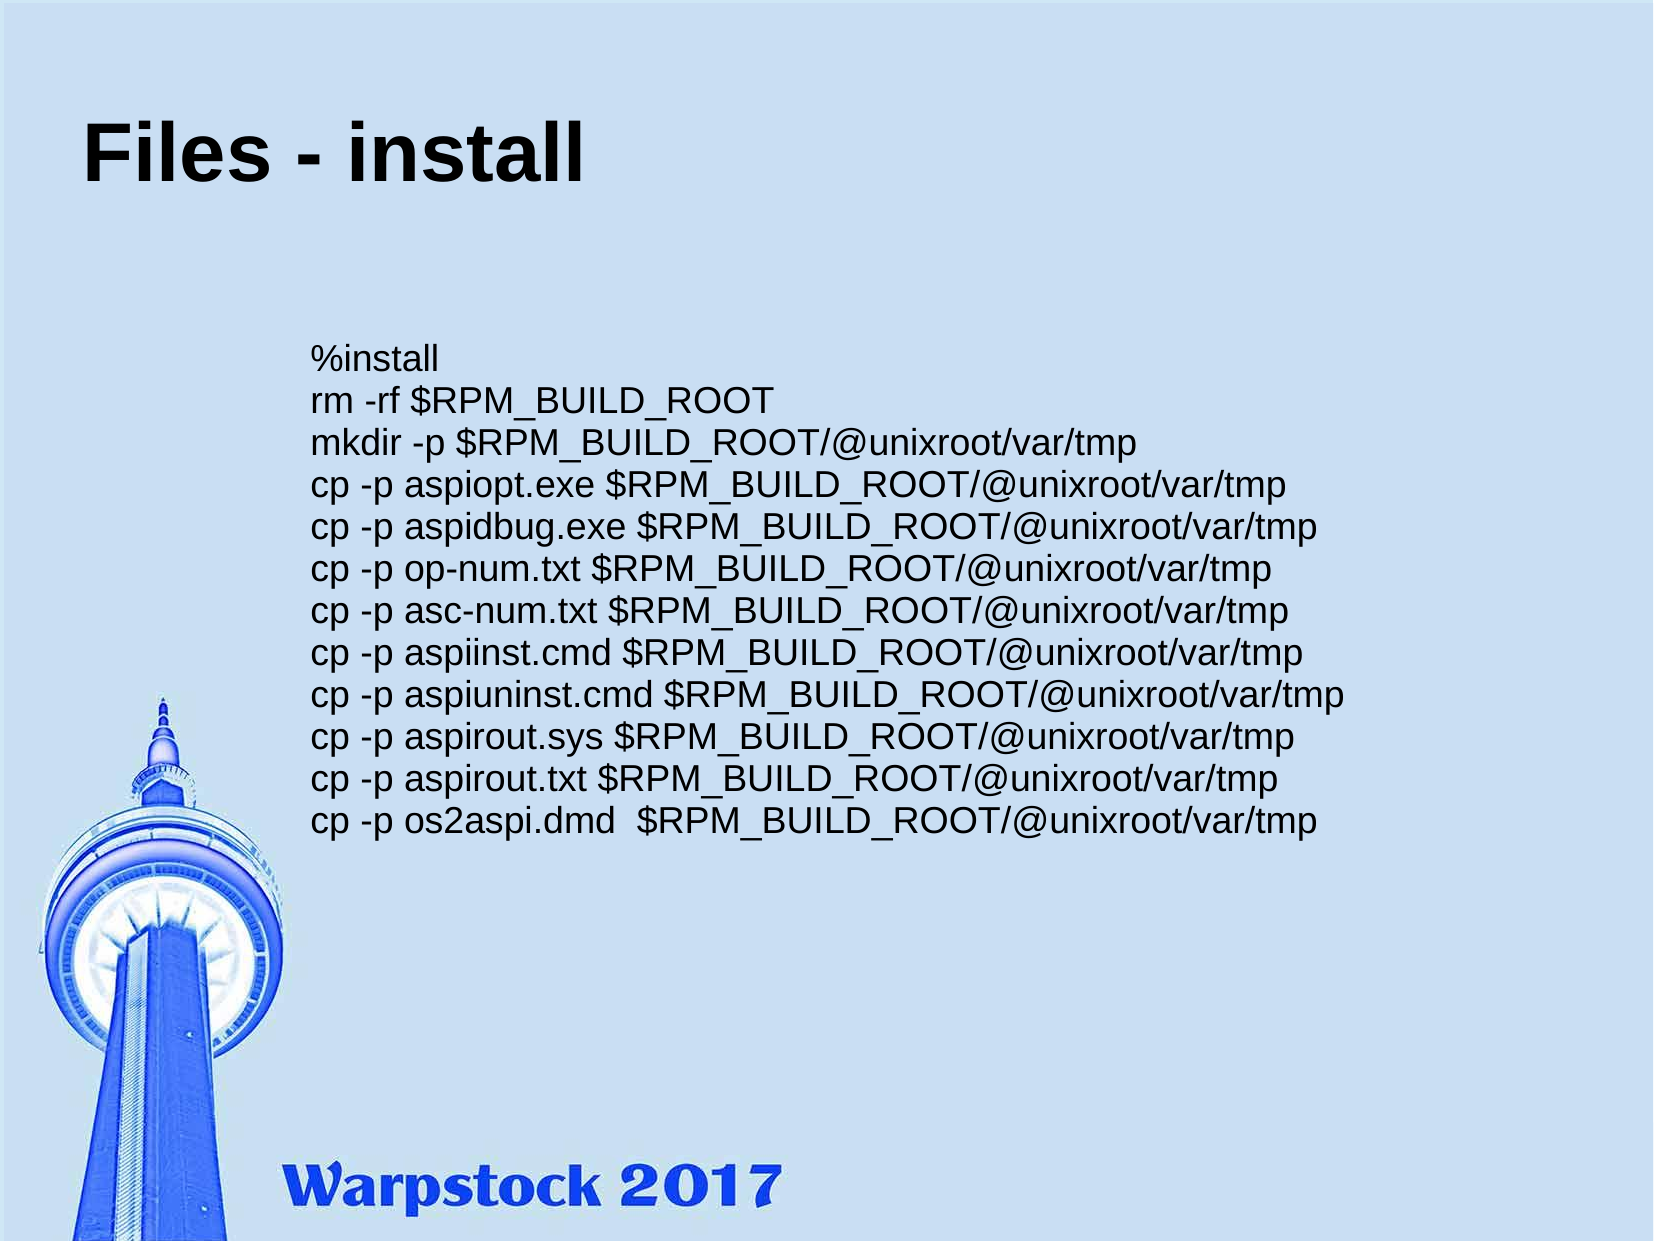

# Files - install
%install
rm -rf $RPM_BUILD_ROOT
mkdir -p $RPM_BUILD_ROOT/@unixroot/var/tmp
cp -p aspiopt.exe $RPM_BUILD_ROOT/@unixroot/var/tmp
cp -p aspidbug.exe $RPM_BUILD_ROOT/@unixroot/var/tmp
cp -p op-num.txt $RPM_BUILD_ROOT/@unixroot/var/tmp
cp -p asc-num.txt $RPM_BUILD_ROOT/@unixroot/var/tmp
cp -p aspiinst.cmd $RPM_BUILD_ROOT/@unixroot/var/tmp
cp -p aspiuninst.cmd $RPM_BUILD_ROOT/@unixroot/var/tmp
cp -p aspirout.sys $RPM_BUILD_ROOT/@unixroot/var/tmp
cp -p aspirout.txt $RPM_BUILD_ROOT/@unixroot/var/tmp
cp -p os2aspi.dmd $RPM_BUILD_ROOT/@unixroot/var/tmp